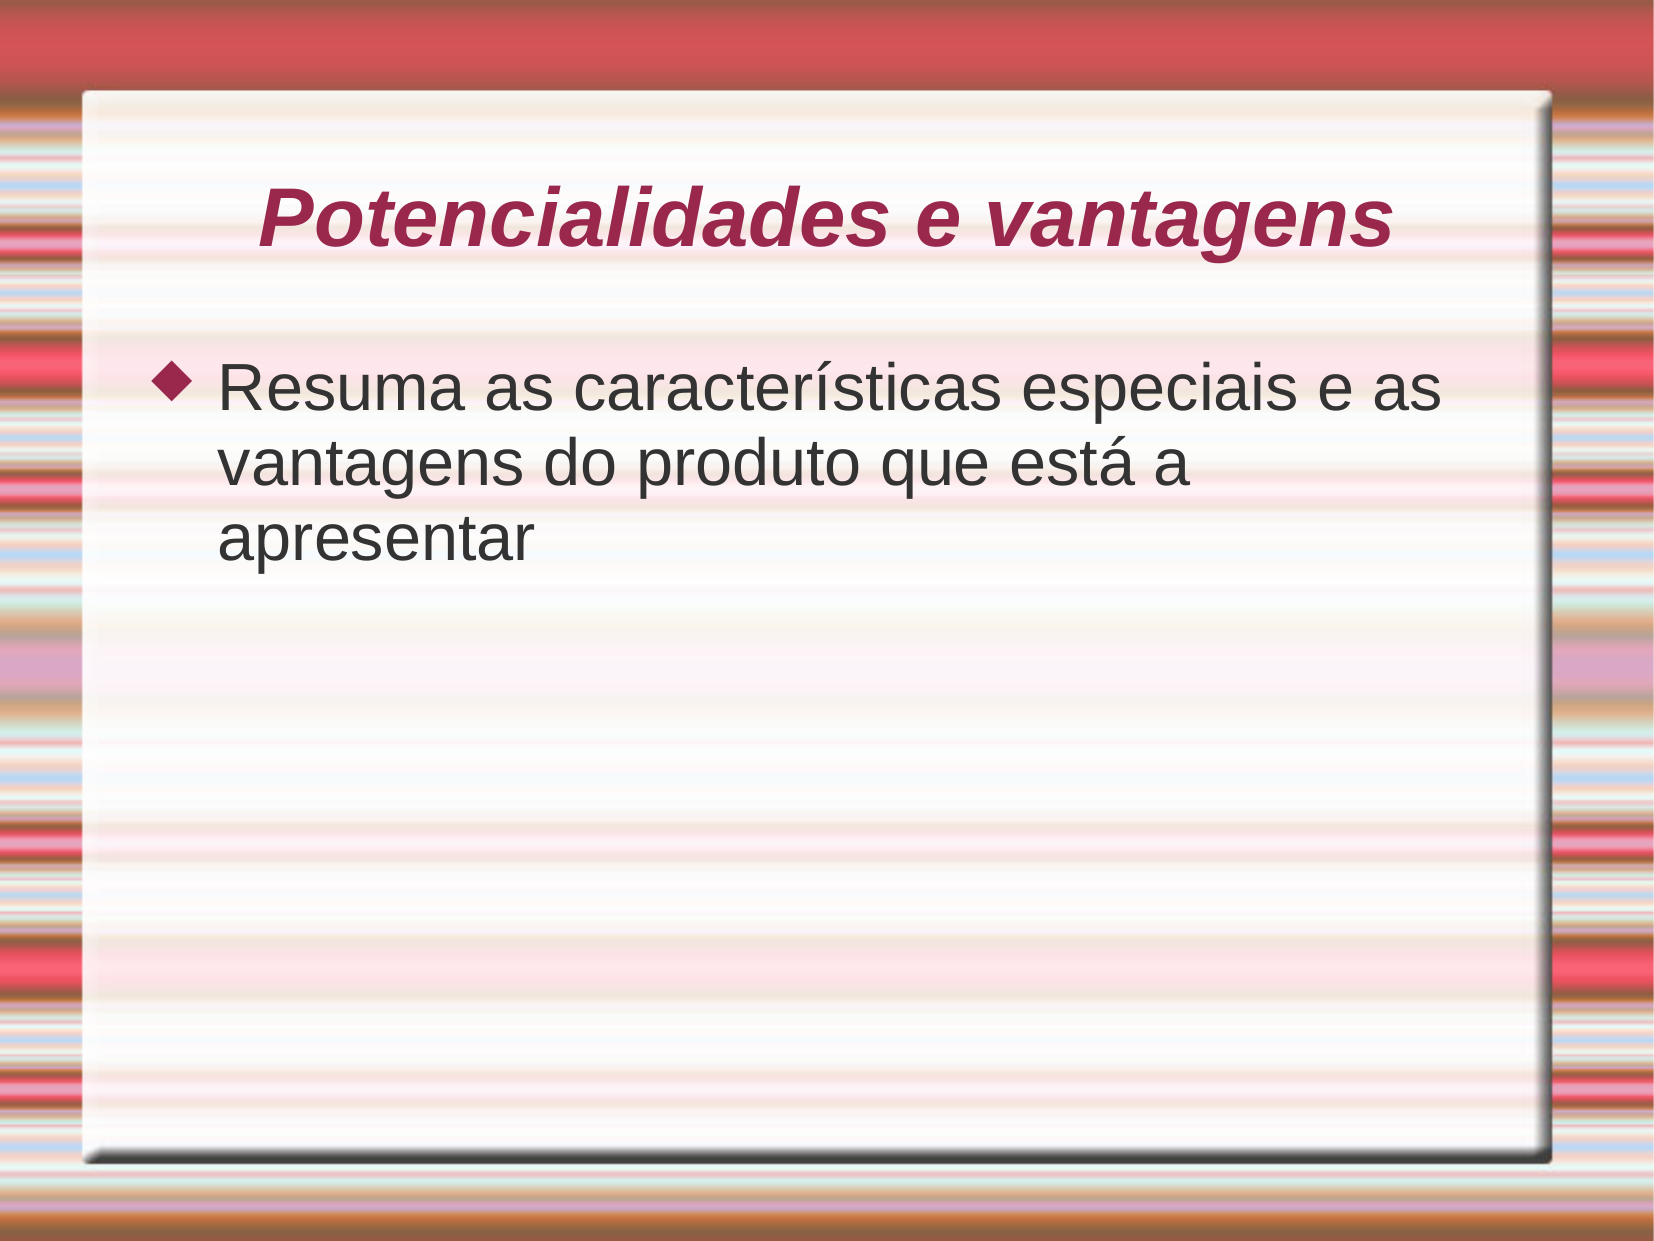

# Potencialidades e vantagens
Resuma as características especiais e as vantagens do produto que está a apresentar